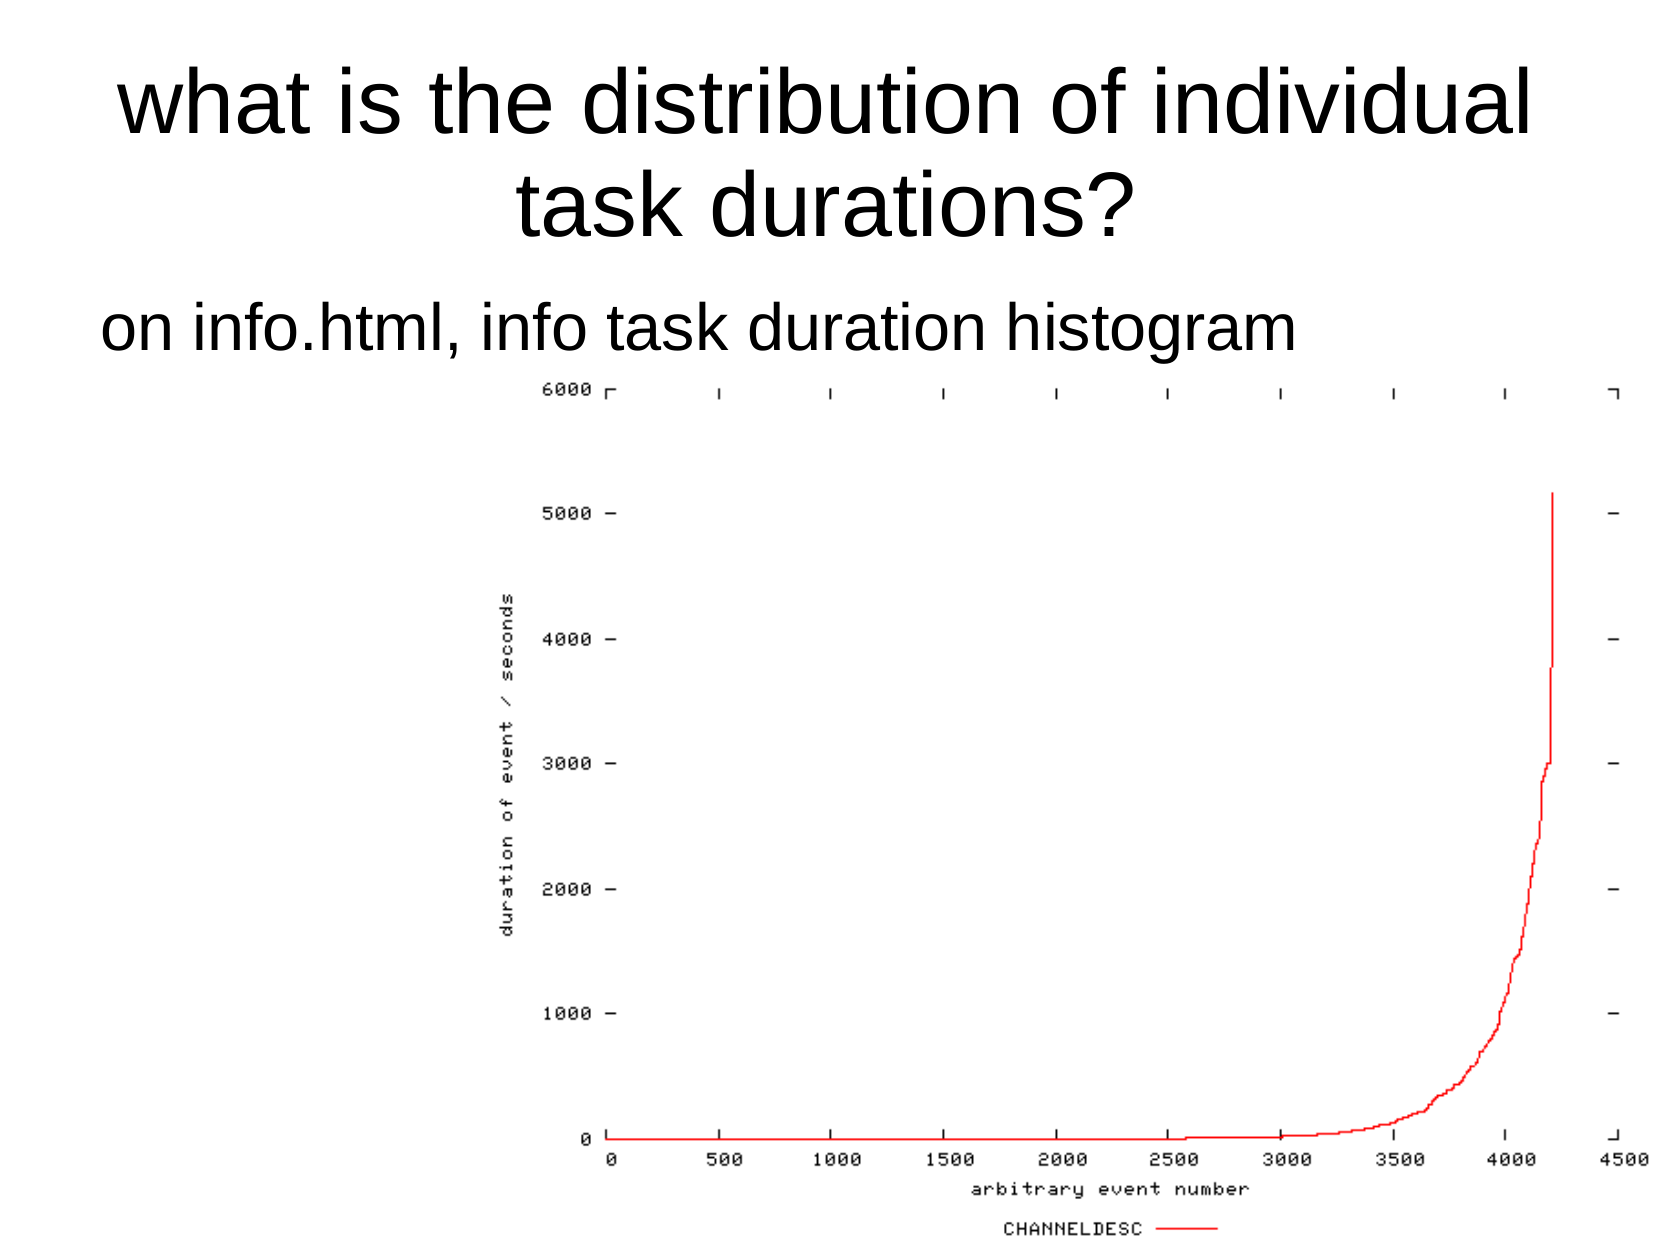

# what is the distribution of individual task durations?
on info.html, info task duration histogram